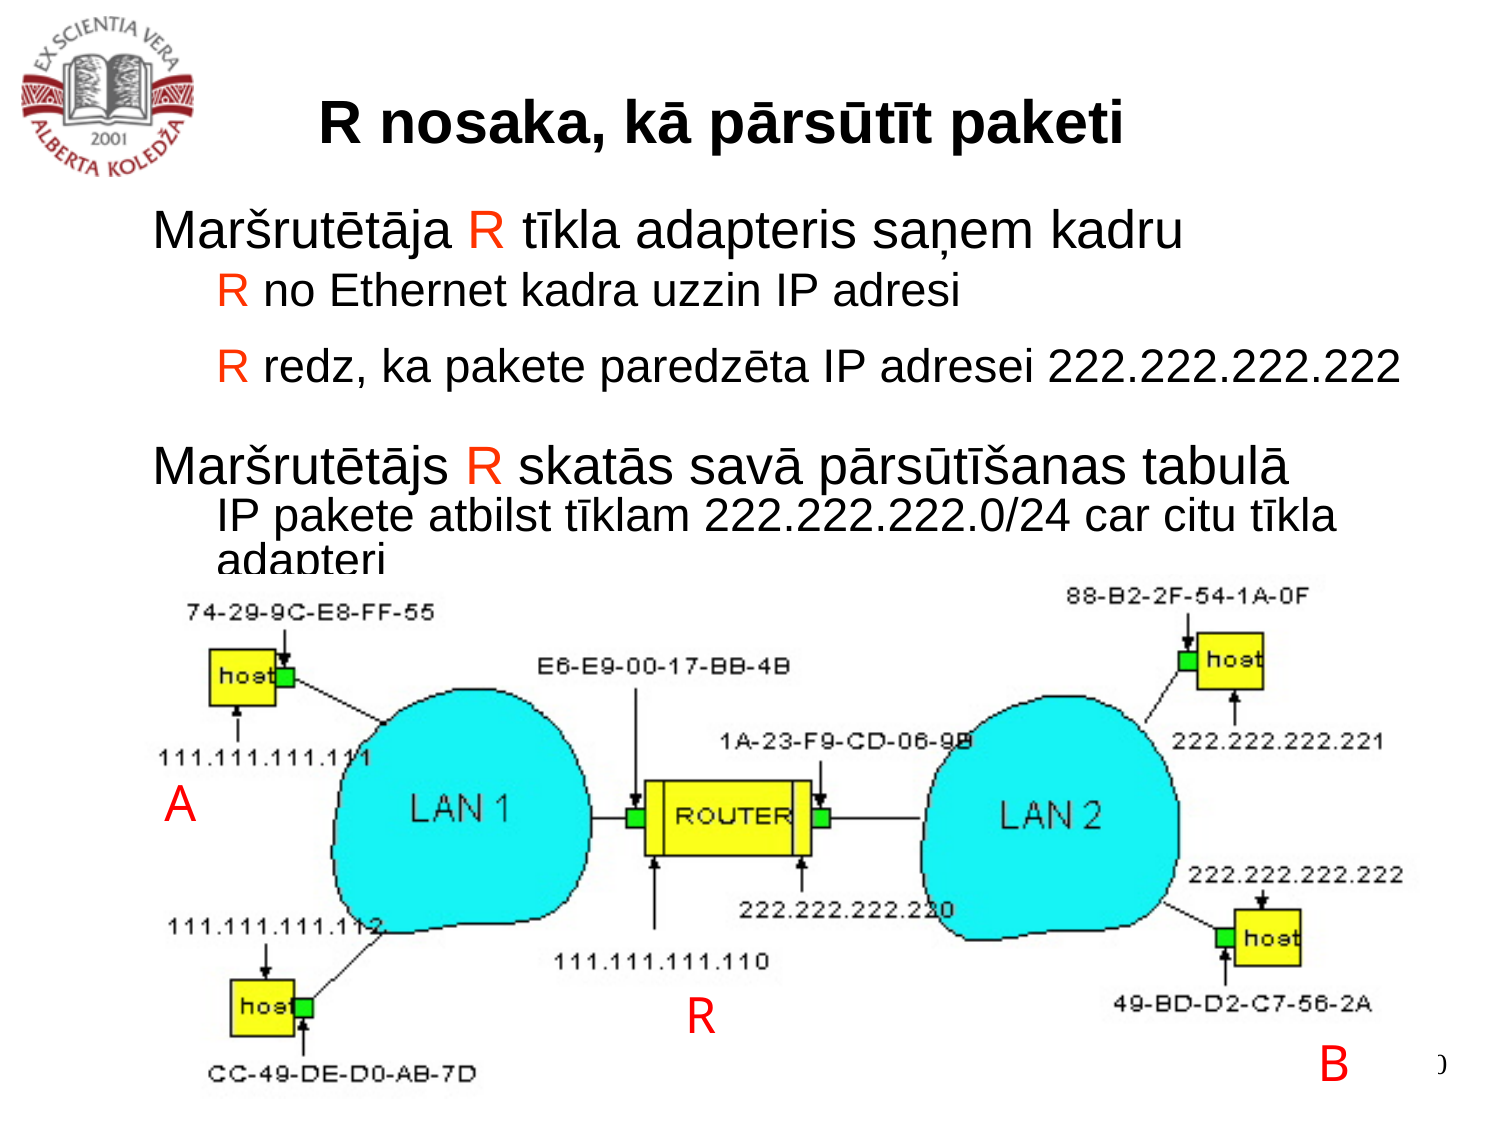

# R nosaka, kā pārsūtīt paketi
Maršrutētāja R tīkla adapteris saņem kadru
R no Ethernet kadra uzzin IP adresi
R redz, ka pakete paredzēta IP adresei 222.222.222.222
Maršrutētājs R skatās savā pārsūtīšanas tabulā
IP pakete atbilst tīklam 222.222.222.0/24 car citu tīkla adapteri
A
R
B